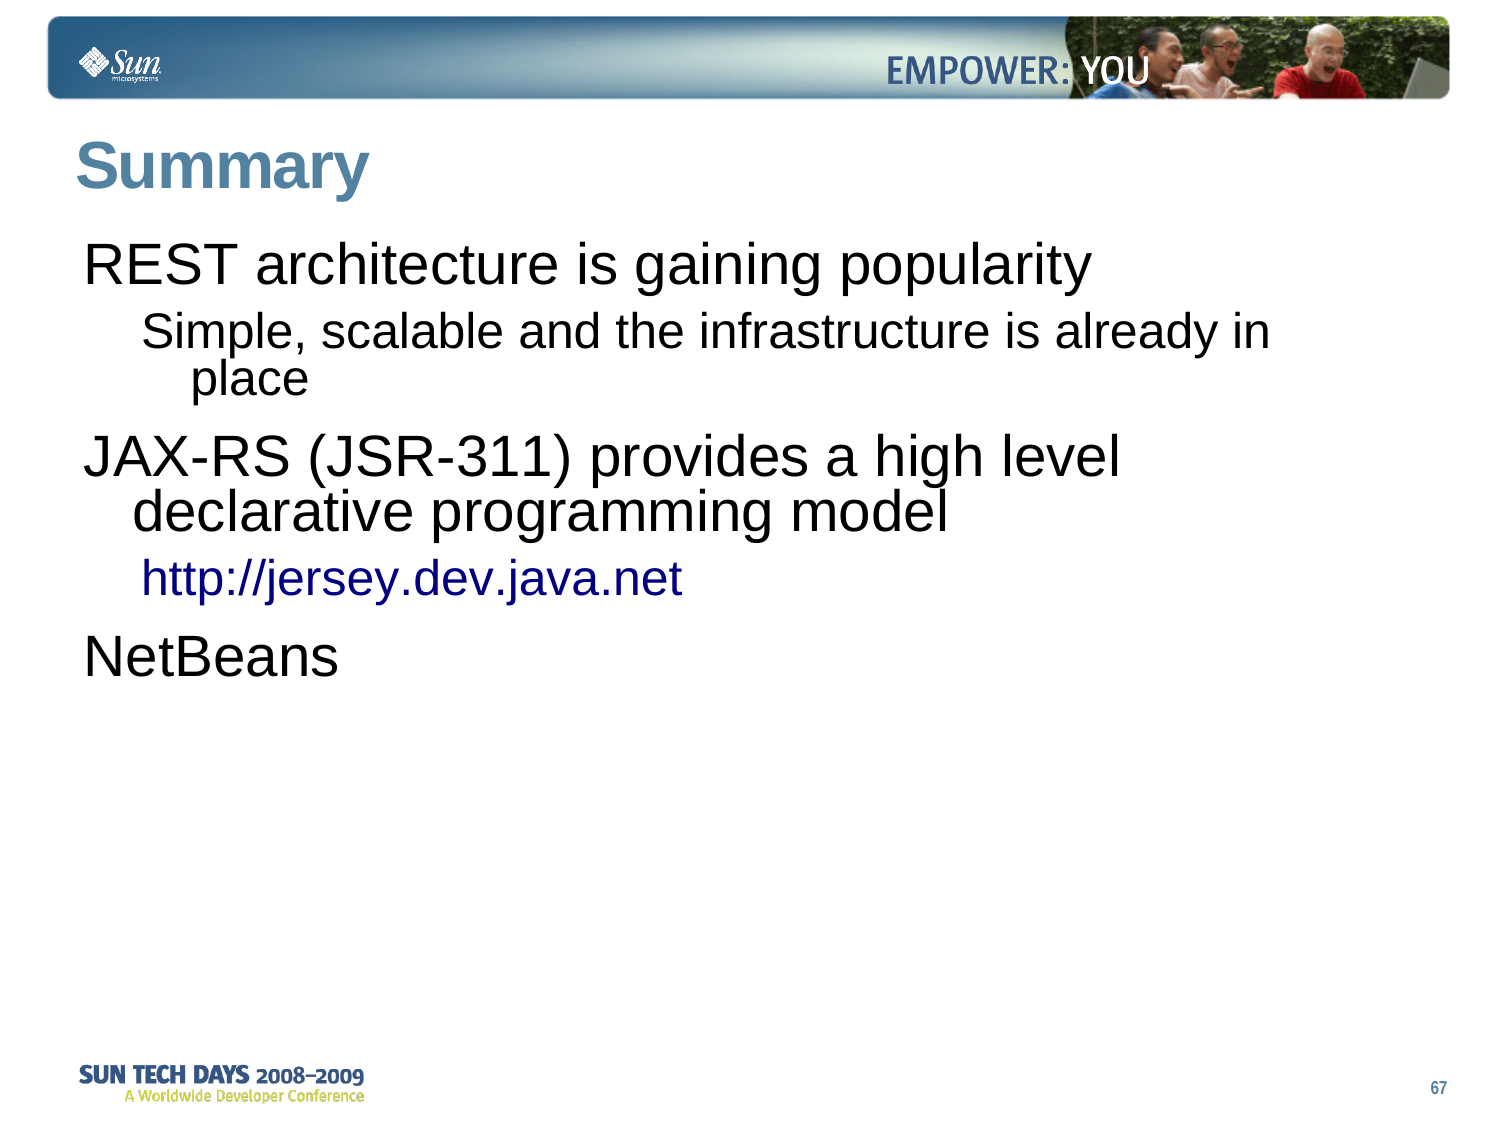

# Summary
REST architecture is gaining popularity
Simple, scalable and the infrastructure is already in place
JAX-RS (JSR-311) provides a high level declarative programming model
http://jersey.dev.java.net
NetBeans